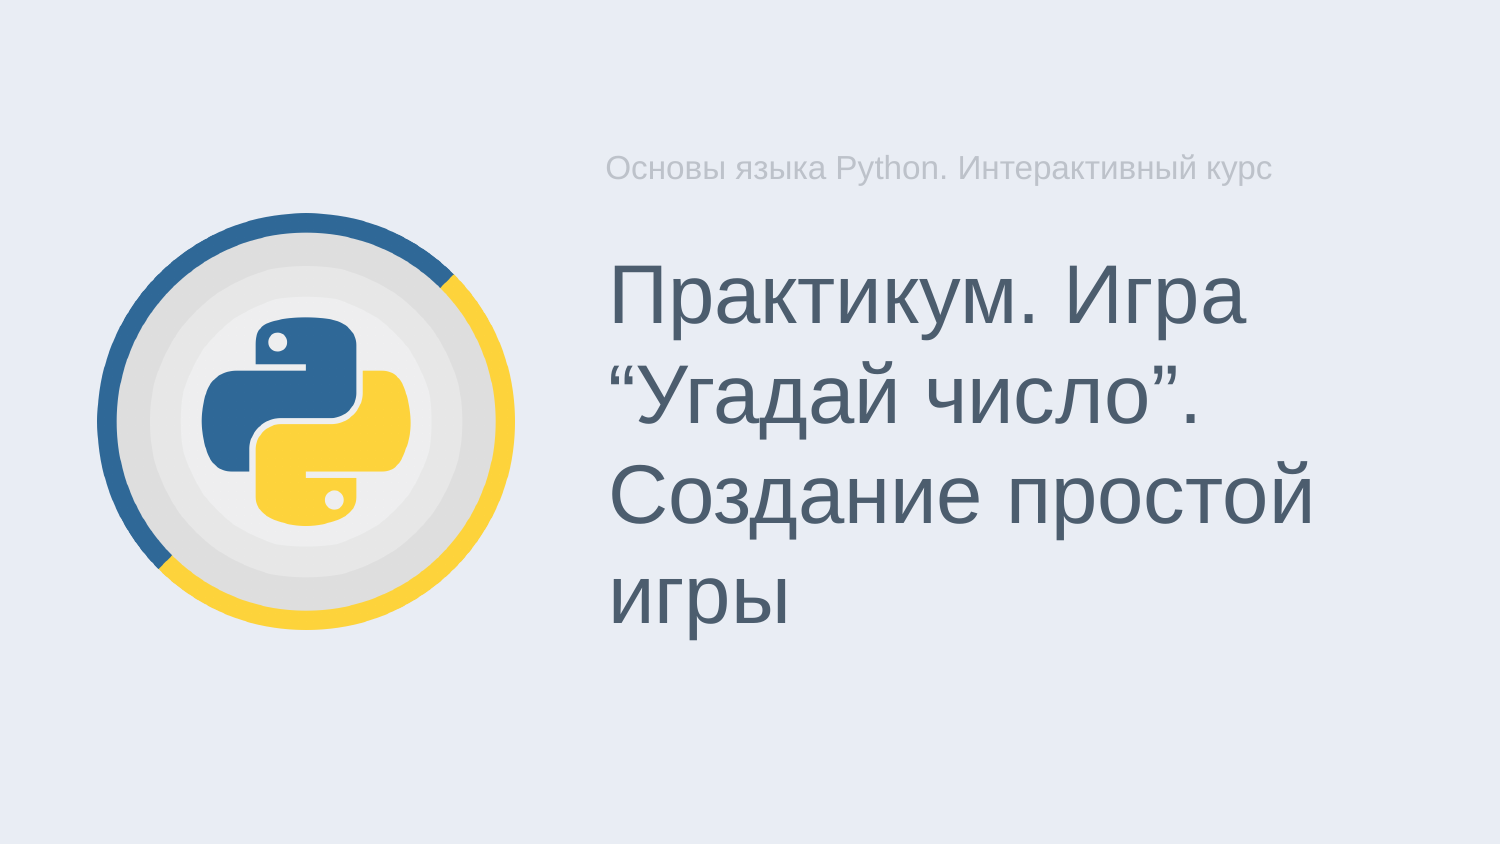

# Основы языка Python. Интерактивный курс
Практикум. Игра “Угадай число”.
Создание простой игры